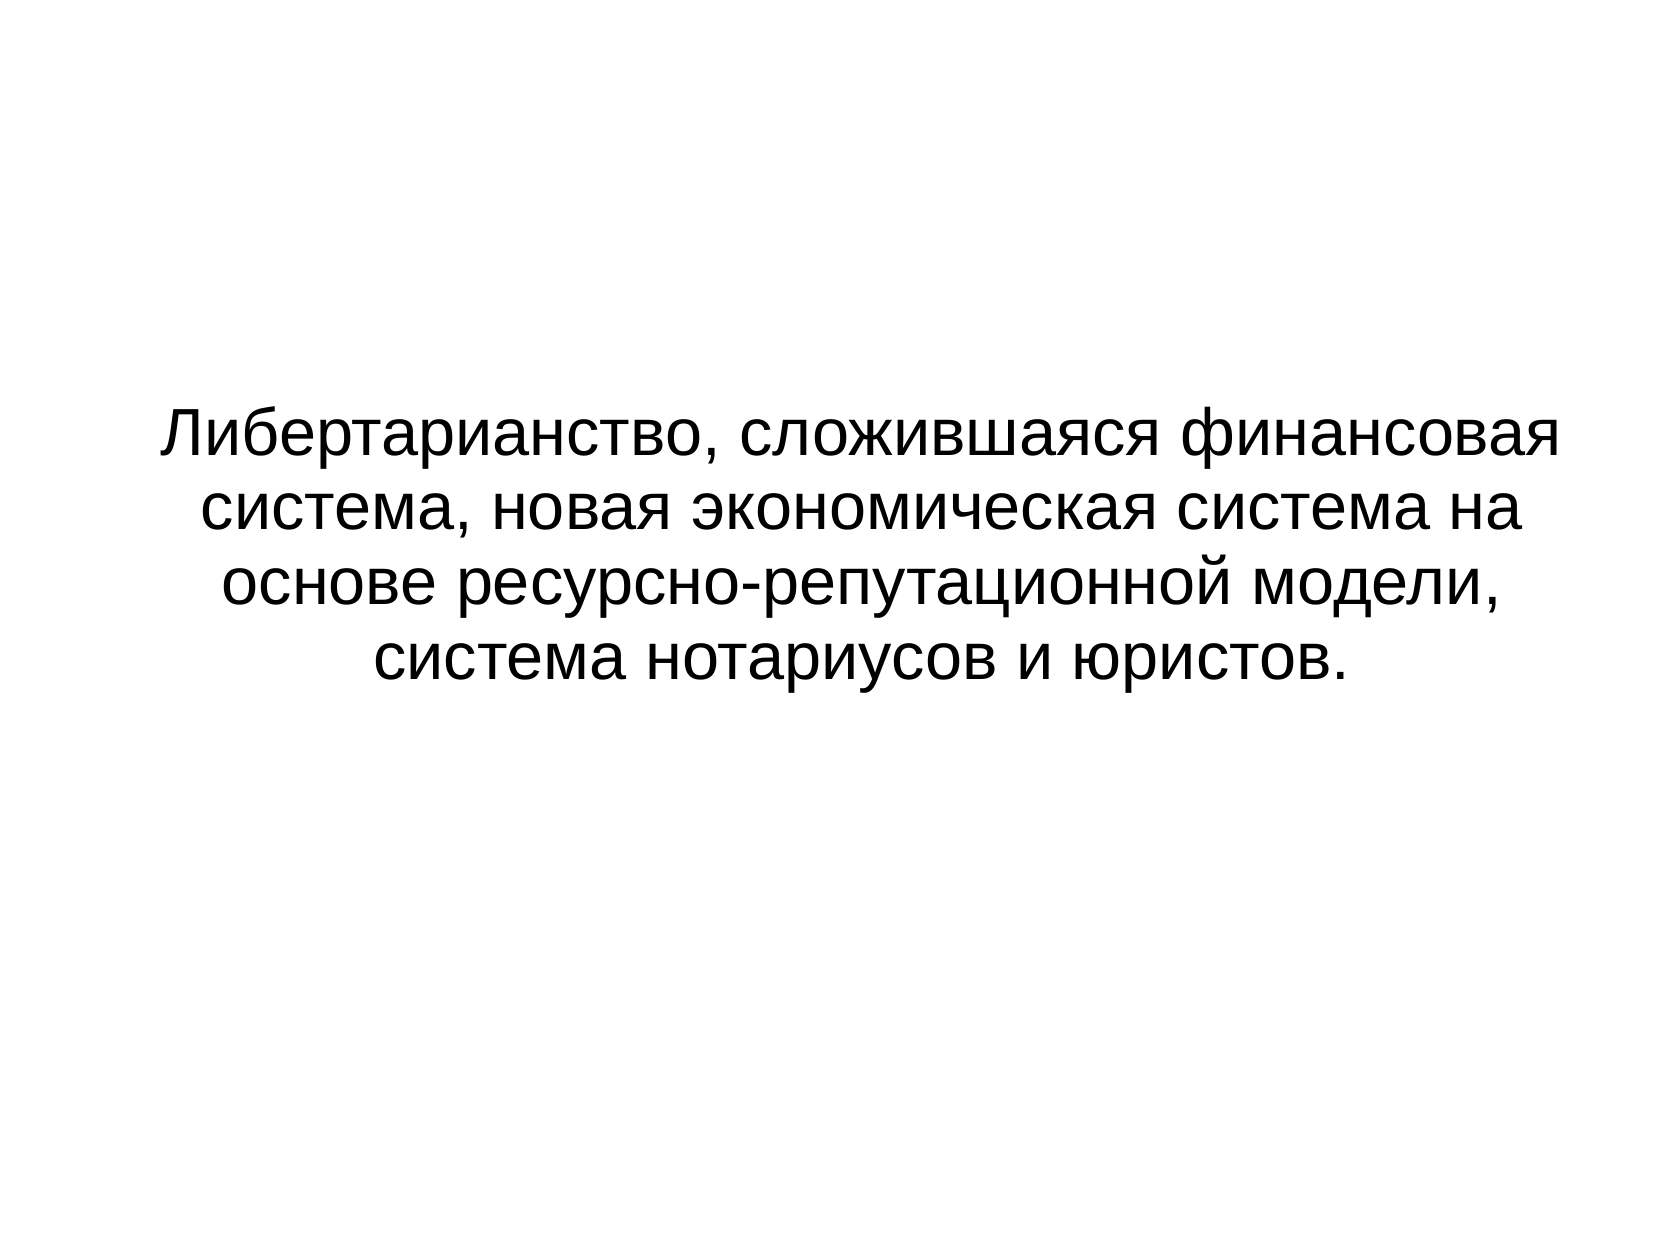

#
Либертарианство, сложившаяся финансовая система, новая экономическая система на основе ресурсно-репутационной модели, система нотариусов и юристов.